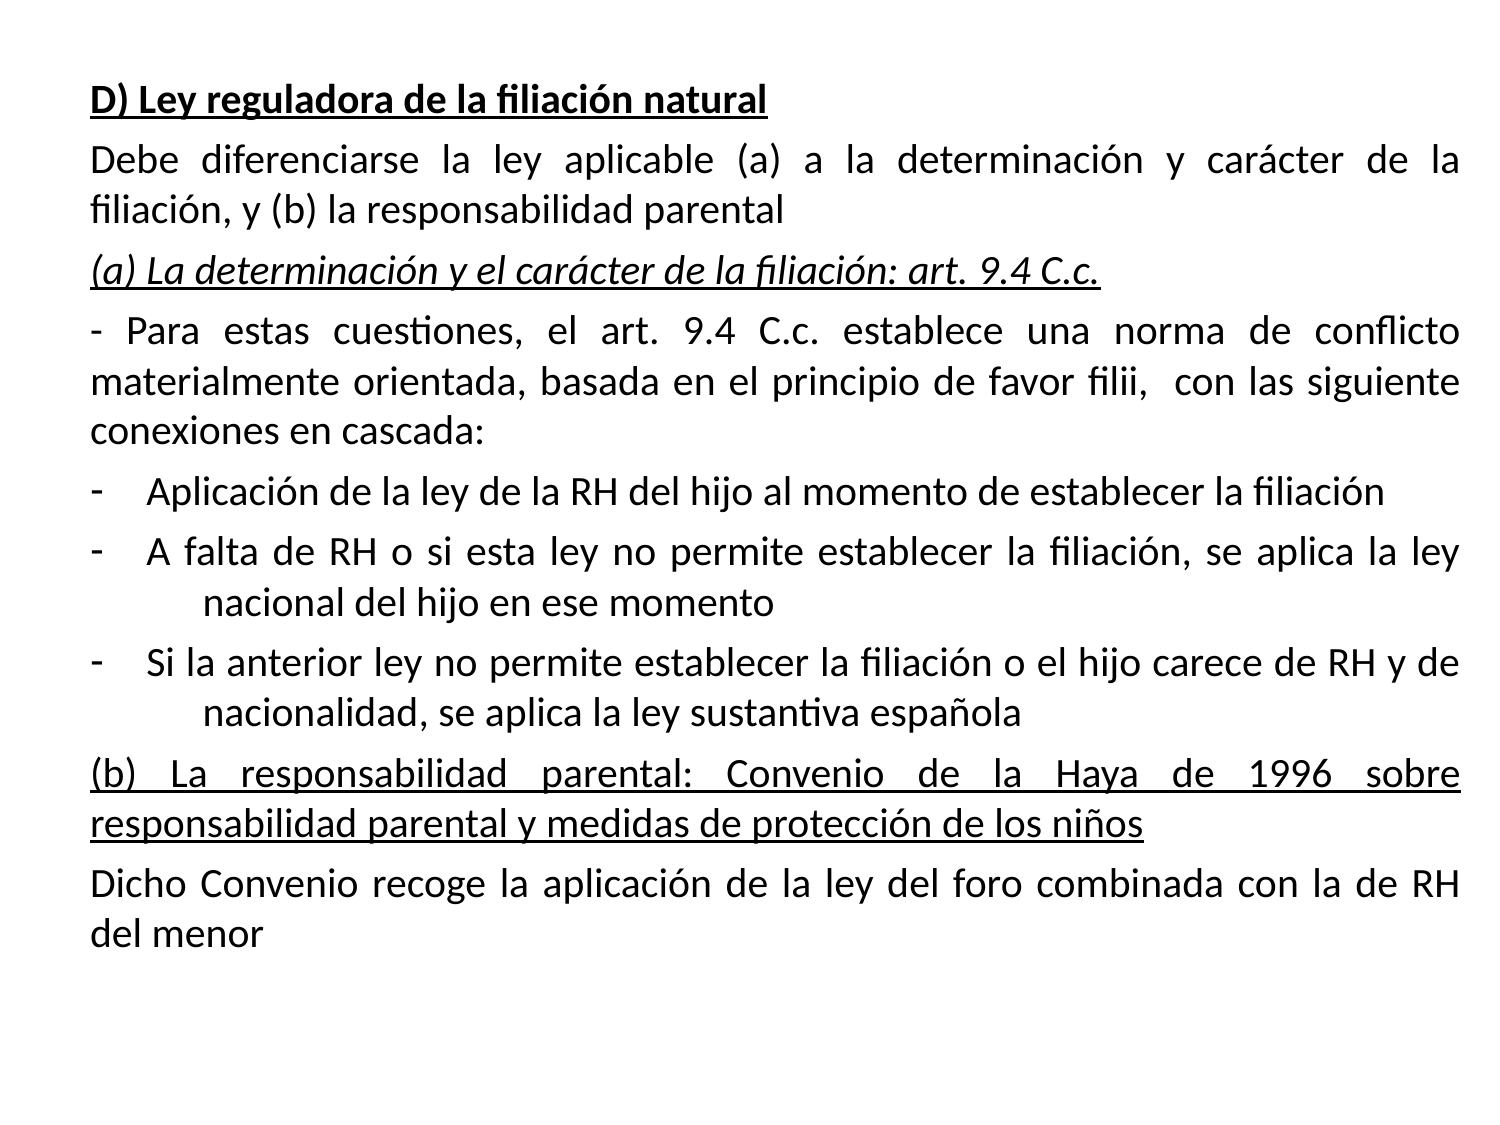

# D) Ley reguladora de la filiación natural
Debe diferenciarse la ley aplicable (a) a la determinación y carácter de la filiación, y (b) la responsabilidad parental
(a) La determinación y el carácter de la filiación: art. 9.4 C.c.
- Para estas cuestiones, el art. 9.4 C.c. establece una norma de conflicto materialmente orientada, basada en el principio de favor filii, con las siguiente conexiones en cascada:
Aplicación de la ley de la RH del hijo al momento de establecer la filiación
A falta de RH o si esta ley no permite establecer la filiación, se aplica la ley nacional del hijo en ese momento
Si la anterior ley no permite establecer la filiación o el hijo carece de RH y de nacionalidad, se aplica la ley sustantiva española
(b) La responsabilidad parental: Convenio de la Haya de 1996 sobre responsabilidad parental y medidas de protección de los niños
Dicho Convenio recoge la aplicación de la ley del foro combinada con la de RH del menor